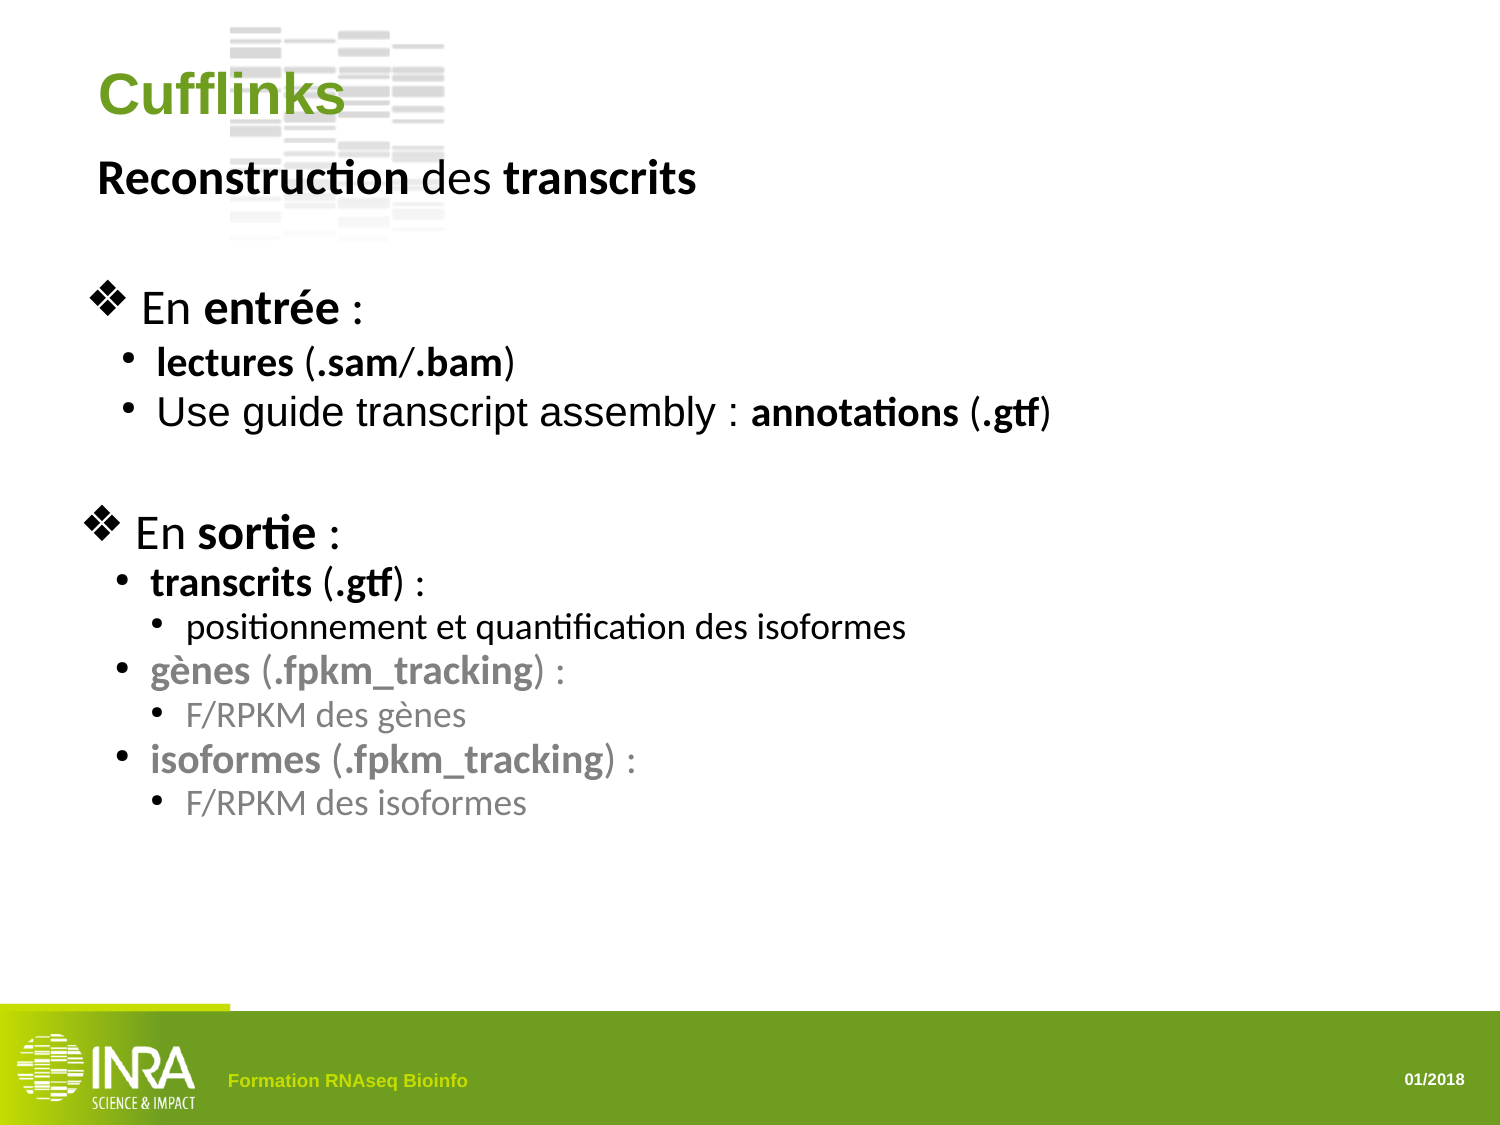

Cufflinks
Reconstruction des transcrits
 En entrée :
lectures (.sam/.bam)
Use guide transcript assembly : annotations (.gtf)
 En sortie :
transcrits (.gtf) :
positionnement et quantification des isoformes
gènes (.fpkm_tracking) :
F/RPKM des gènes
isoformes (.fpkm_tracking) :
F/RPKM des isoformes